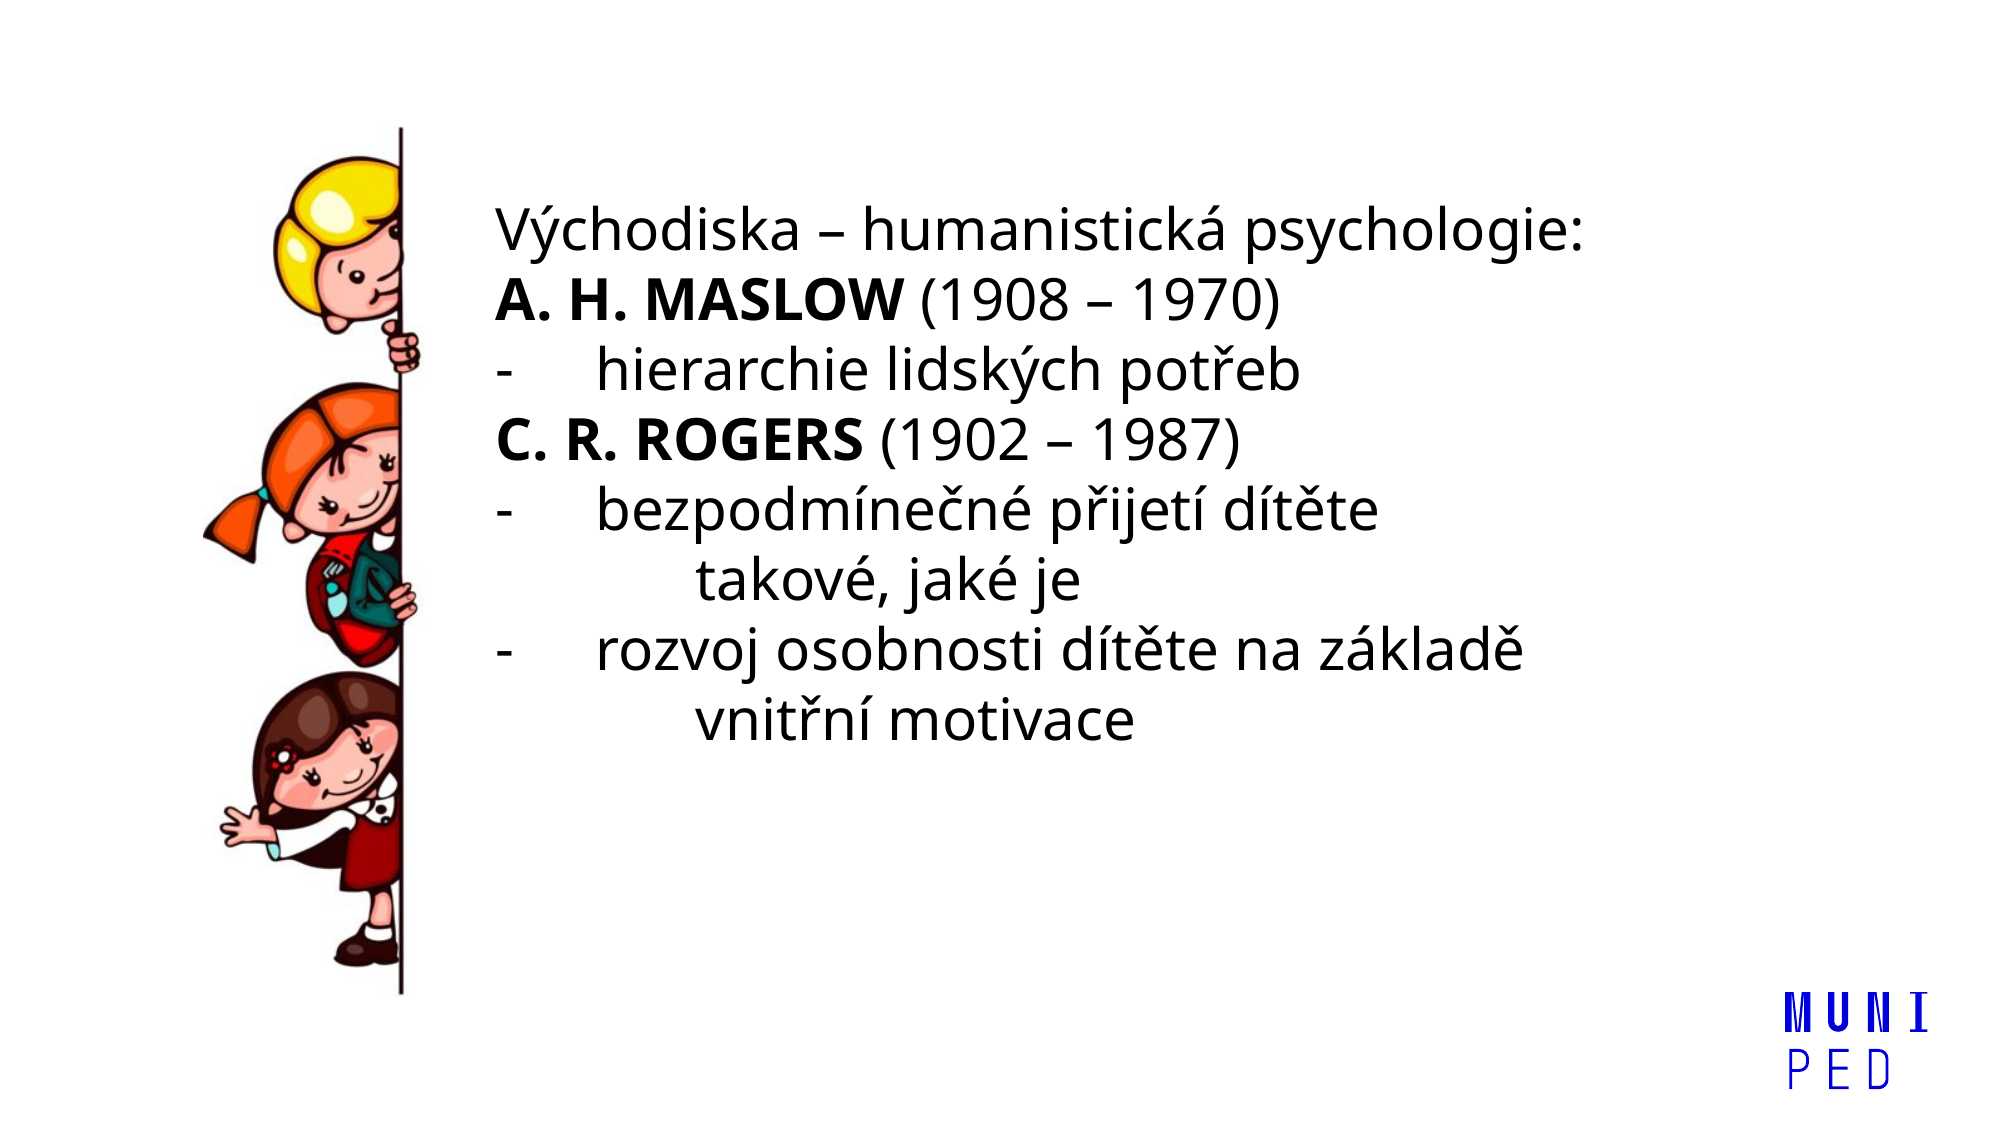

Východiska – humanistická psychologie:
A. H. MASLOW (1908 – 1970)
hierarchie lidských potřeb
C. R. ROGERS (1902 – 1987)
bezpodmínečné přijetí dítěte takové, jaké je
rozvoj osobnosti dítěte na základě vnitřní motivace